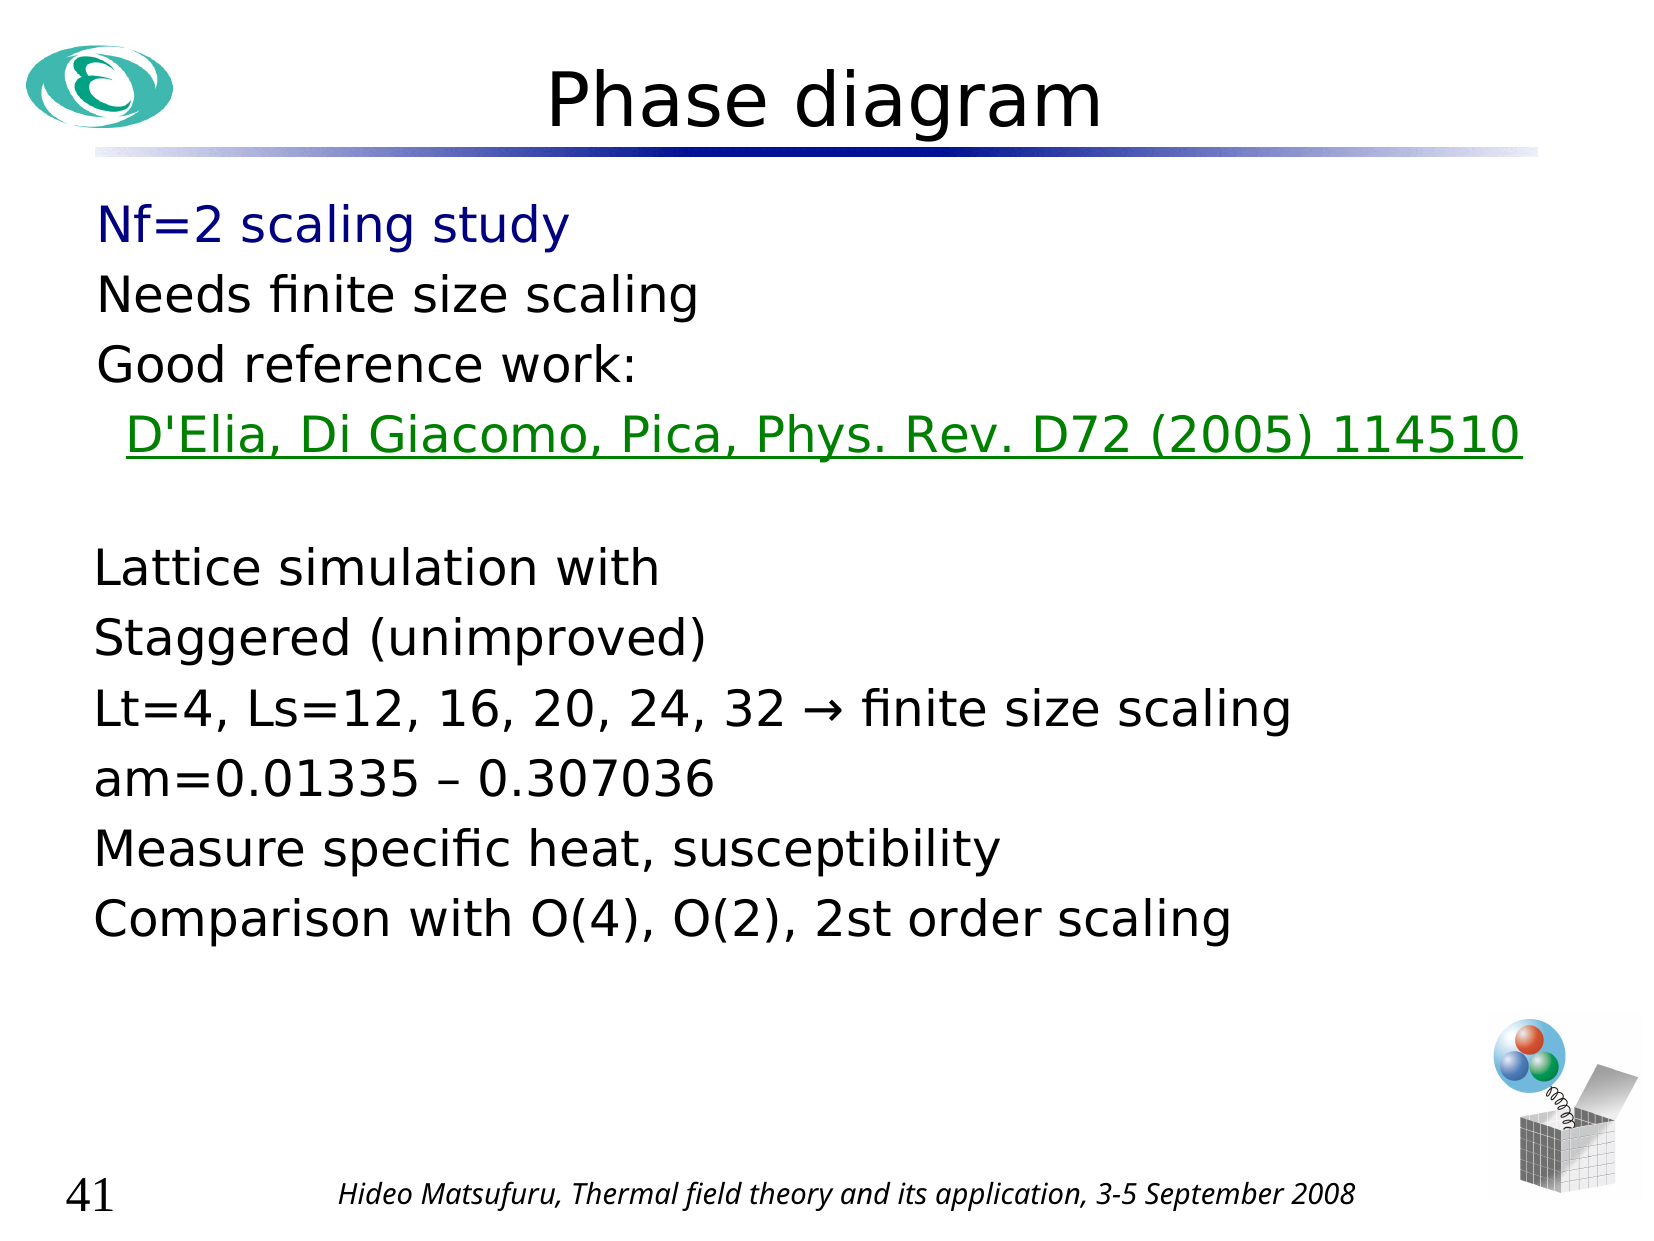

# Phase diagram
Nf=2 scaling study
Needs finite size scaling
Good reference work:
 D'Elia, Di Giacomo, Pica, Phys. Rev. D72 (2005) 114510
Lattice simulation with
Staggered (unimproved)
Lt=4, Ls=12, 16, 20, 24, 32 → finite size scaling
am=0.01335 – 0.307036
Measure specific heat, susceptibility
Comparison with O(4), O(2), 2st order scaling